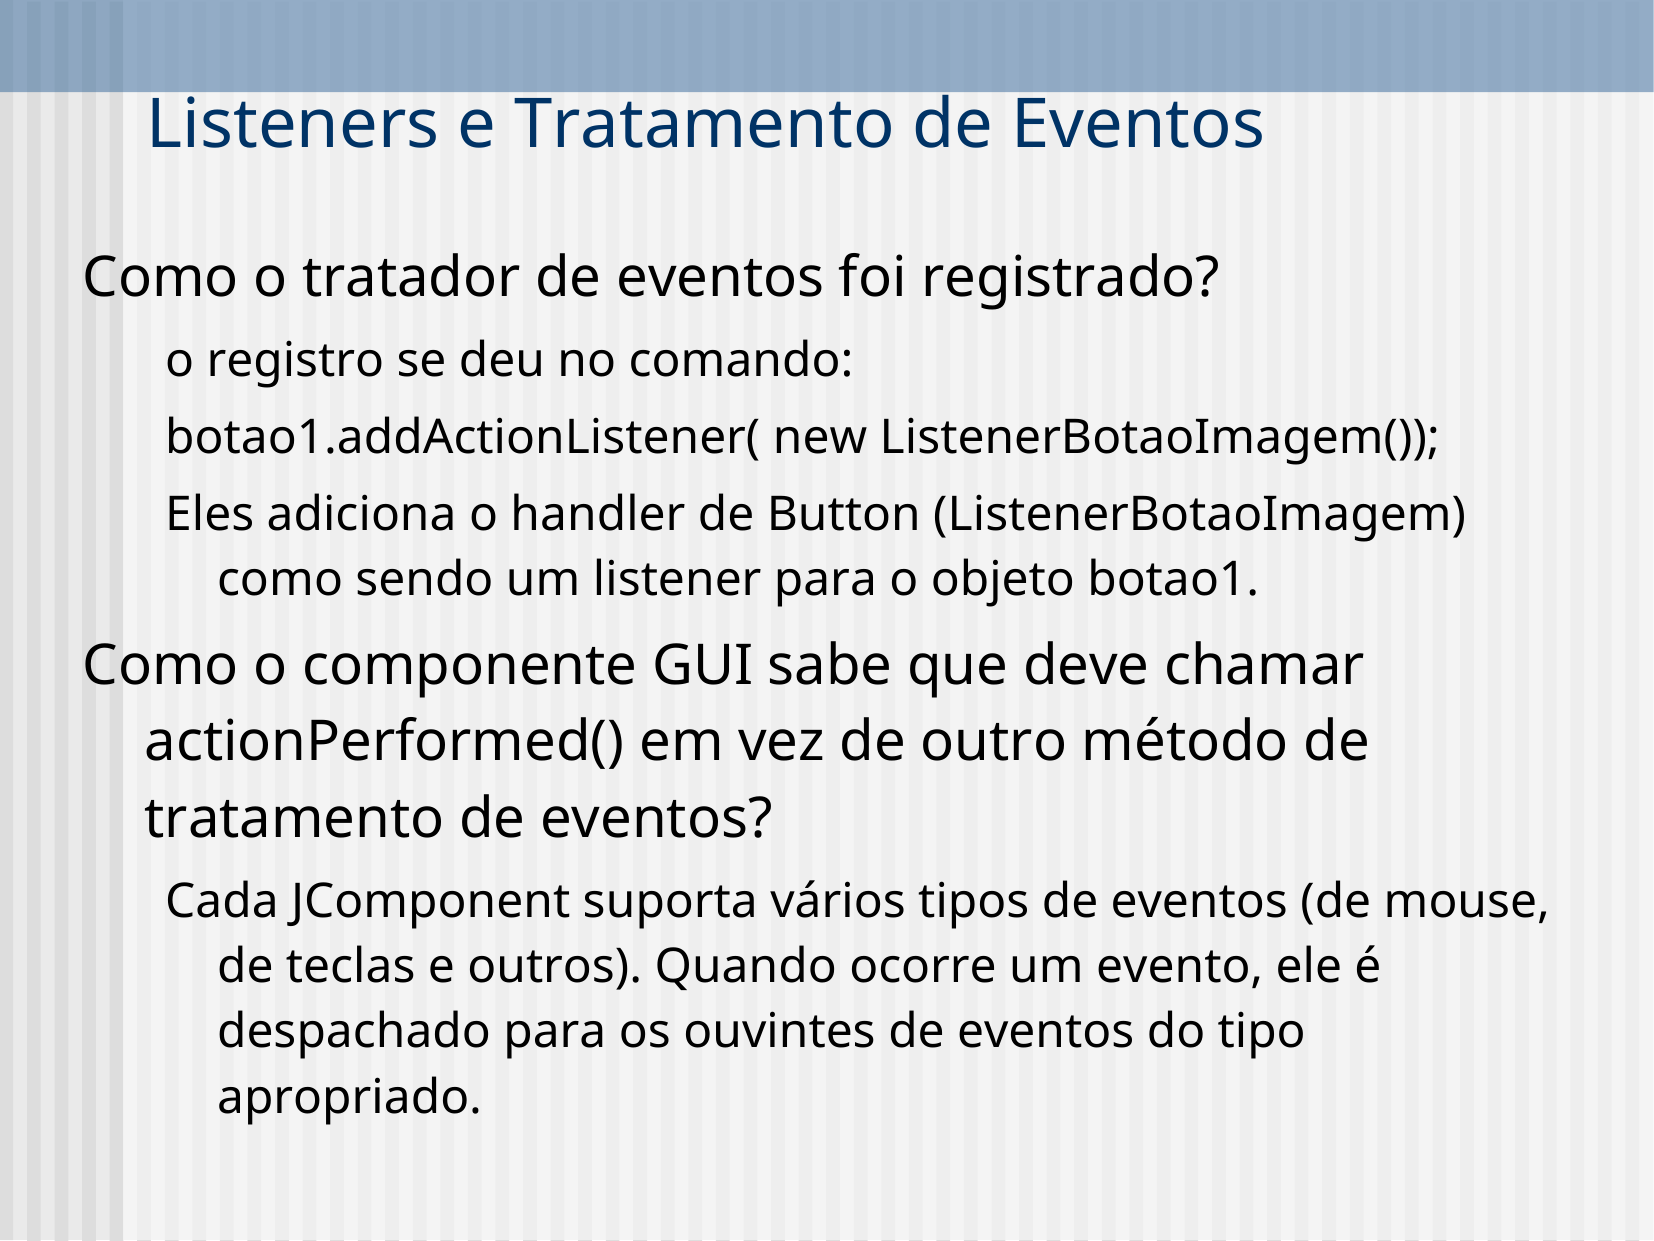

# Listeners e Tratamento de Eventos
Como o tratador de eventos foi registrado?
o registro se deu no comando:
botao1.addActionListener( new ListenerBotaoImagem());
Eles adiciona o handler de Button (ListenerBotaoImagem) como sendo um listener para o objeto botao1.
Como o componente GUI sabe que deve chamar actionPerformed() em vez de outro método de tratamento de eventos?
Cada JComponent suporta vários tipos de eventos (de mouse, de teclas e outros). Quando ocorre um evento, ele é despachado para os ouvintes de eventos do tipo apropriado.